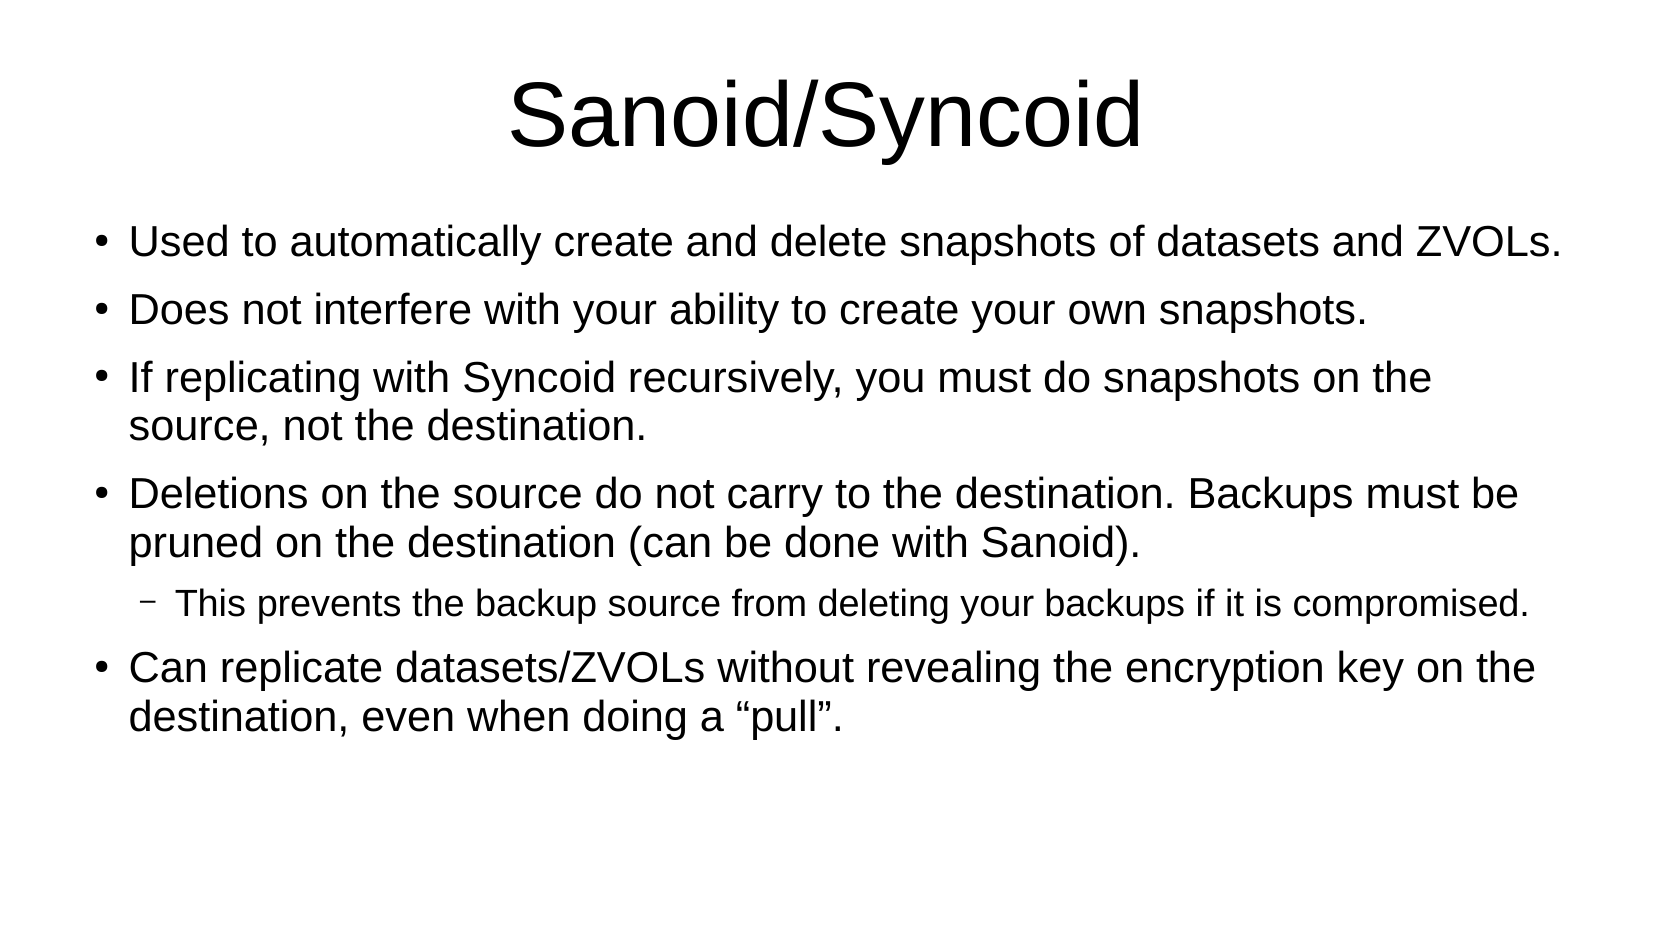

# Sanoid/Syncoid
Used to automatically create and delete snapshots of datasets and ZVOLs.
Does not interfere with your ability to create your own snapshots.
If replicating with Syncoid recursively, you must do snapshots on the source, not the destination.
Deletions on the source do not carry to the destination. Backups must be pruned on the destination (can be done with Sanoid).
This prevents the backup source from deleting your backups if it is compromised.
Can replicate datasets/ZVOLs without revealing the encryption key on the destination, even when doing a “pull”.